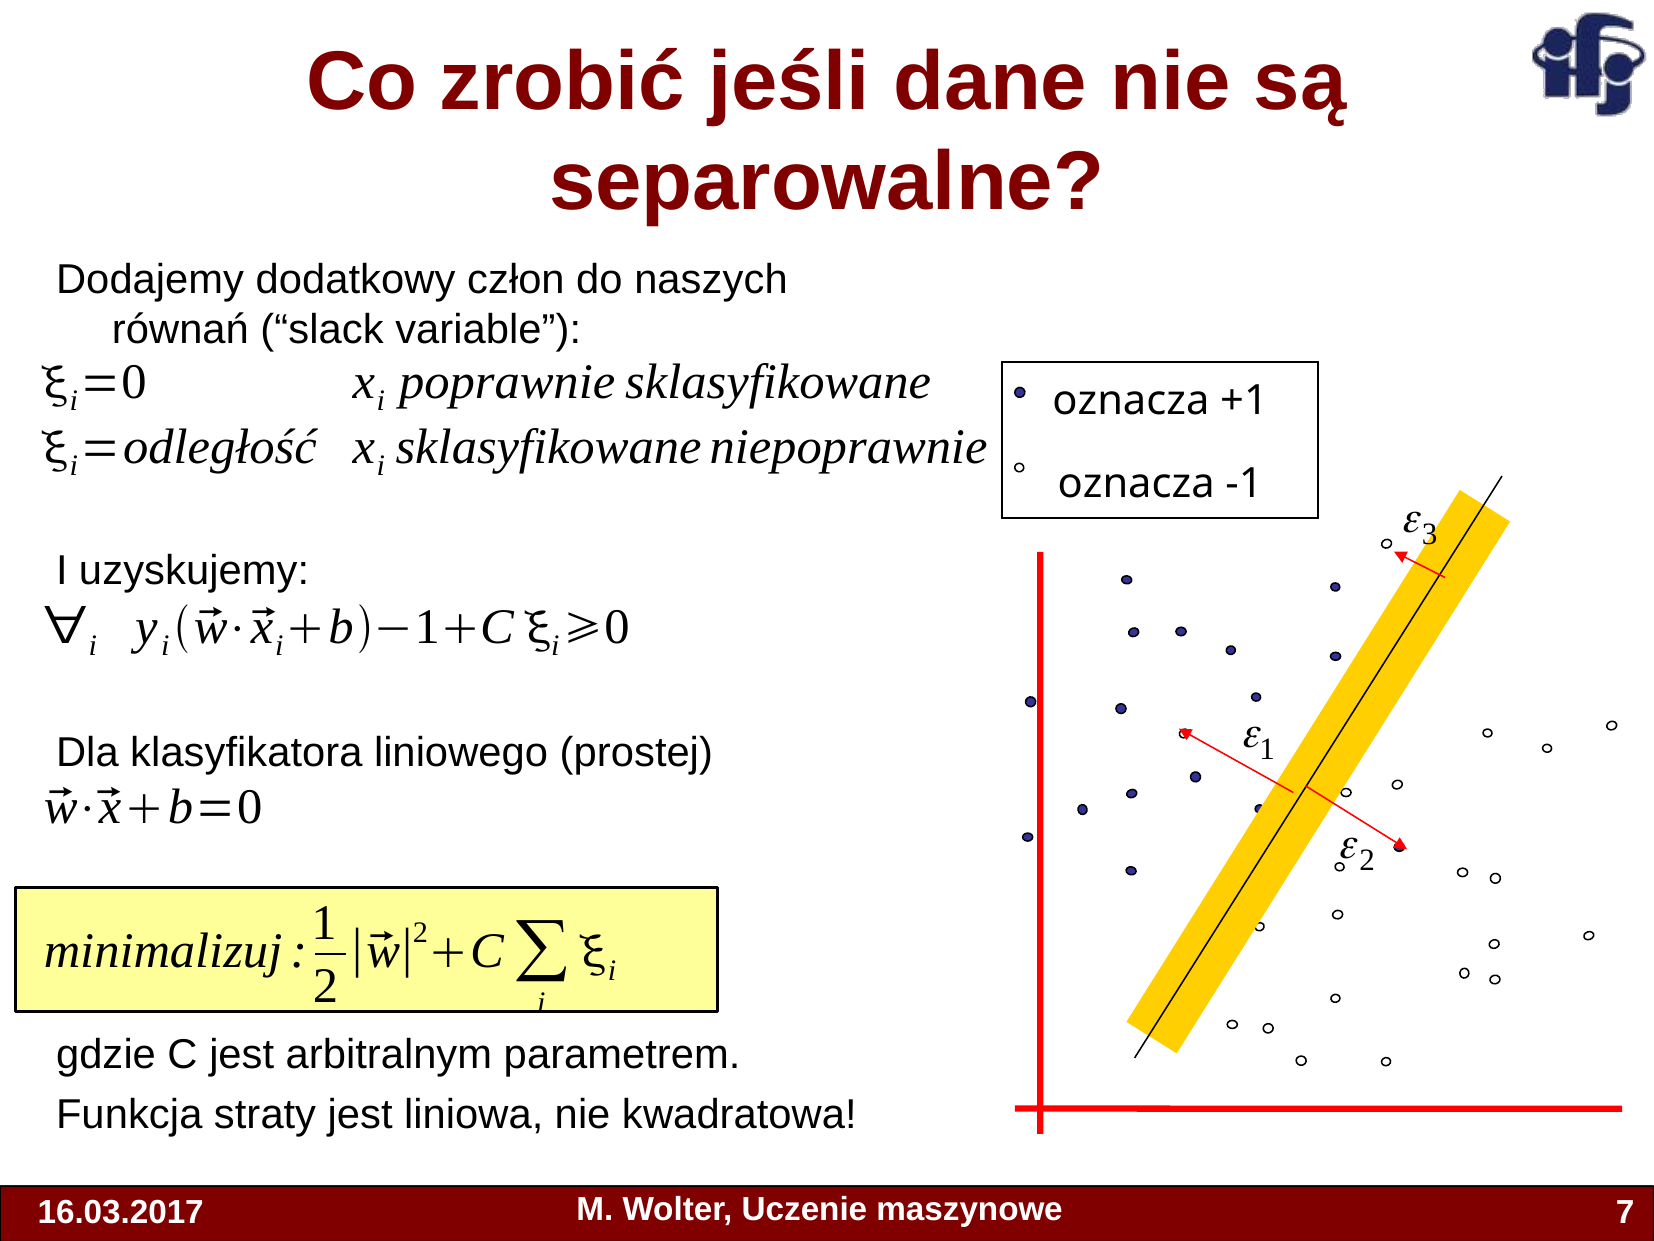

# Co zrobić jeśli dane nie są separowalne?
Dodajemy dodatkowy człon do naszych równań (“slack variable”):
I uzyskujemy:
Dla klasyfikatora liniowego (prostej)
gdzie C jest arbitralnym parametrem.
Funkcja straty jest liniowa, nie kwadratowa!
oznacza +1
oznacza -1
7.11.2007
Marcin Wolter, "Support Vector Machines"